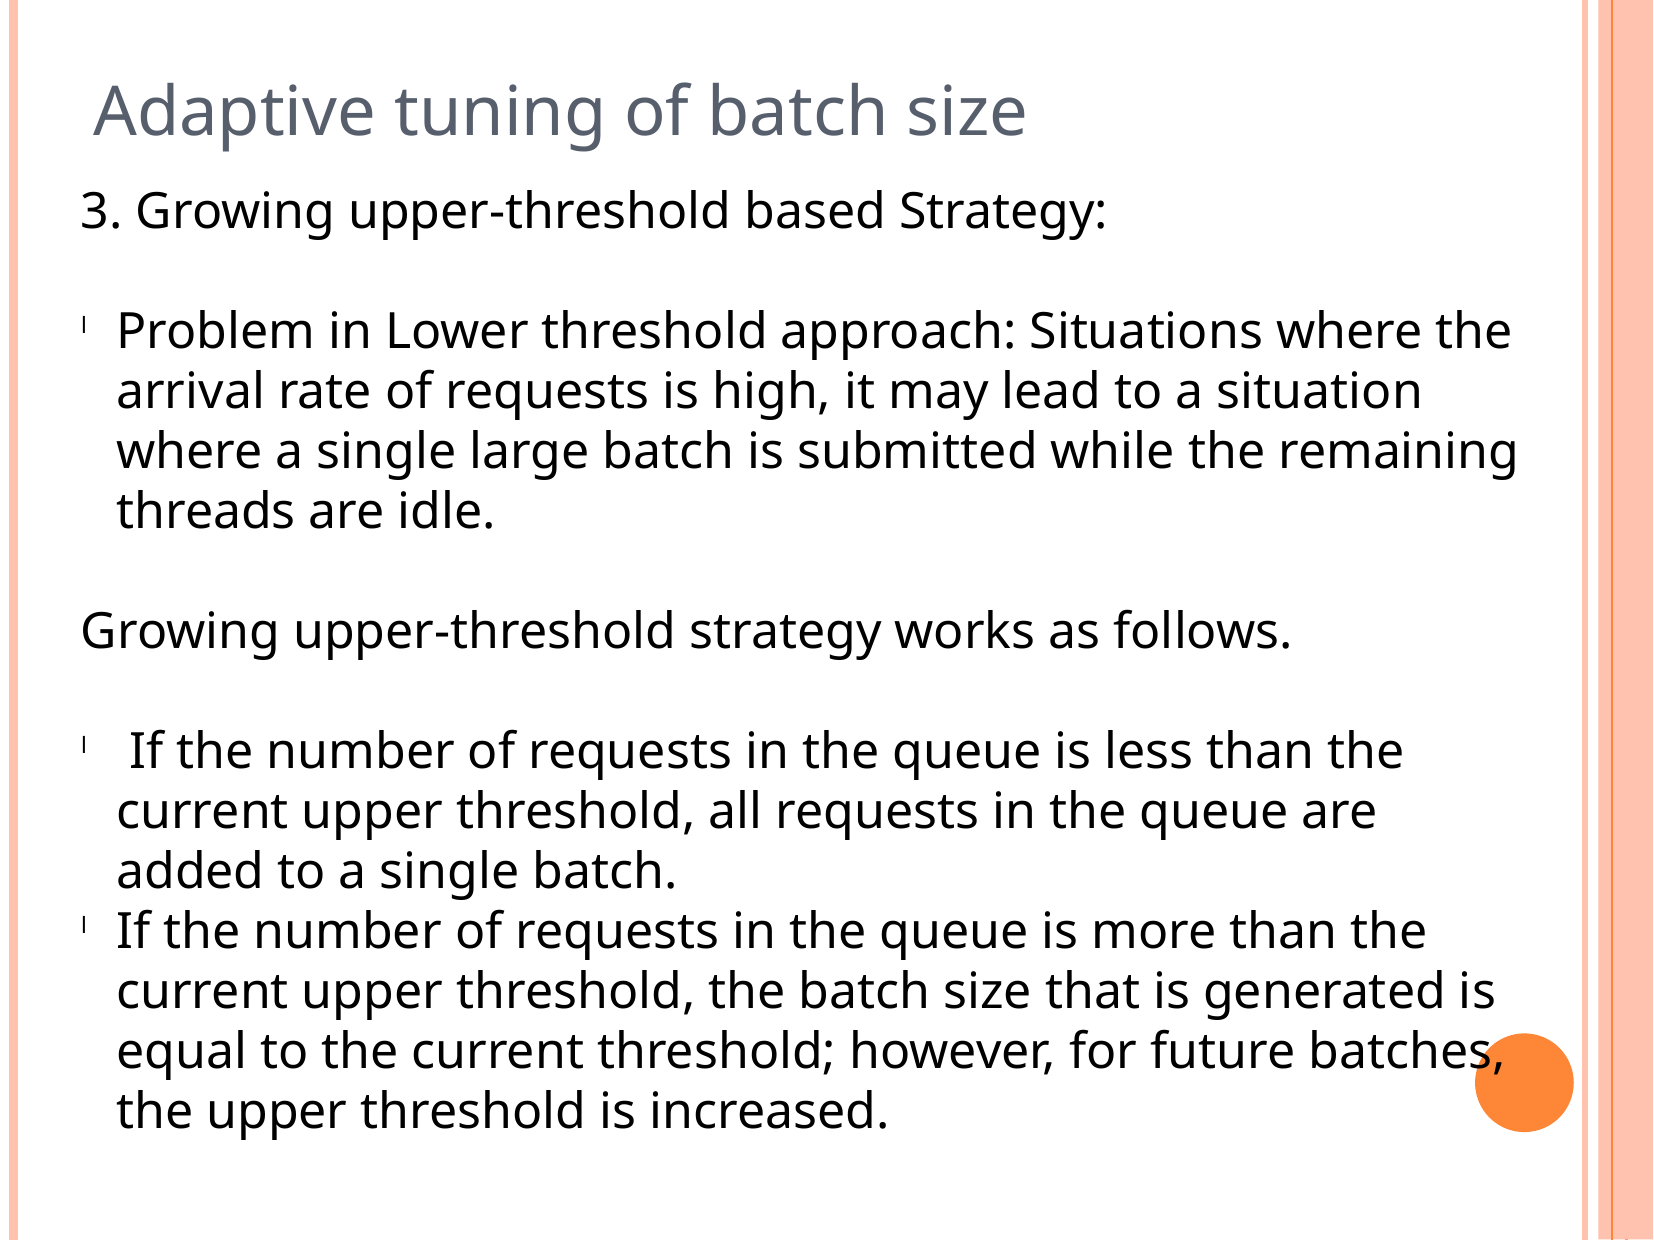

Adaptive tuning of batch size
3. Growing upper-threshold based Strategy:
Problem in Lower threshold approach: Situations where the arrival rate of requests is high, it may lead to a situation where a single large batch is submitted while the remaining threads are idle.
Growing upper-threshold strategy works as follows.
 If the number of requests in the queue is less than the current upper threshold, all requests in the queue are added to a single batch.
If the number of requests in the queue is more than the current upper threshold, the batch size that is generated is equal to the current threshold; however, for future batches, the upper threshold is increased.